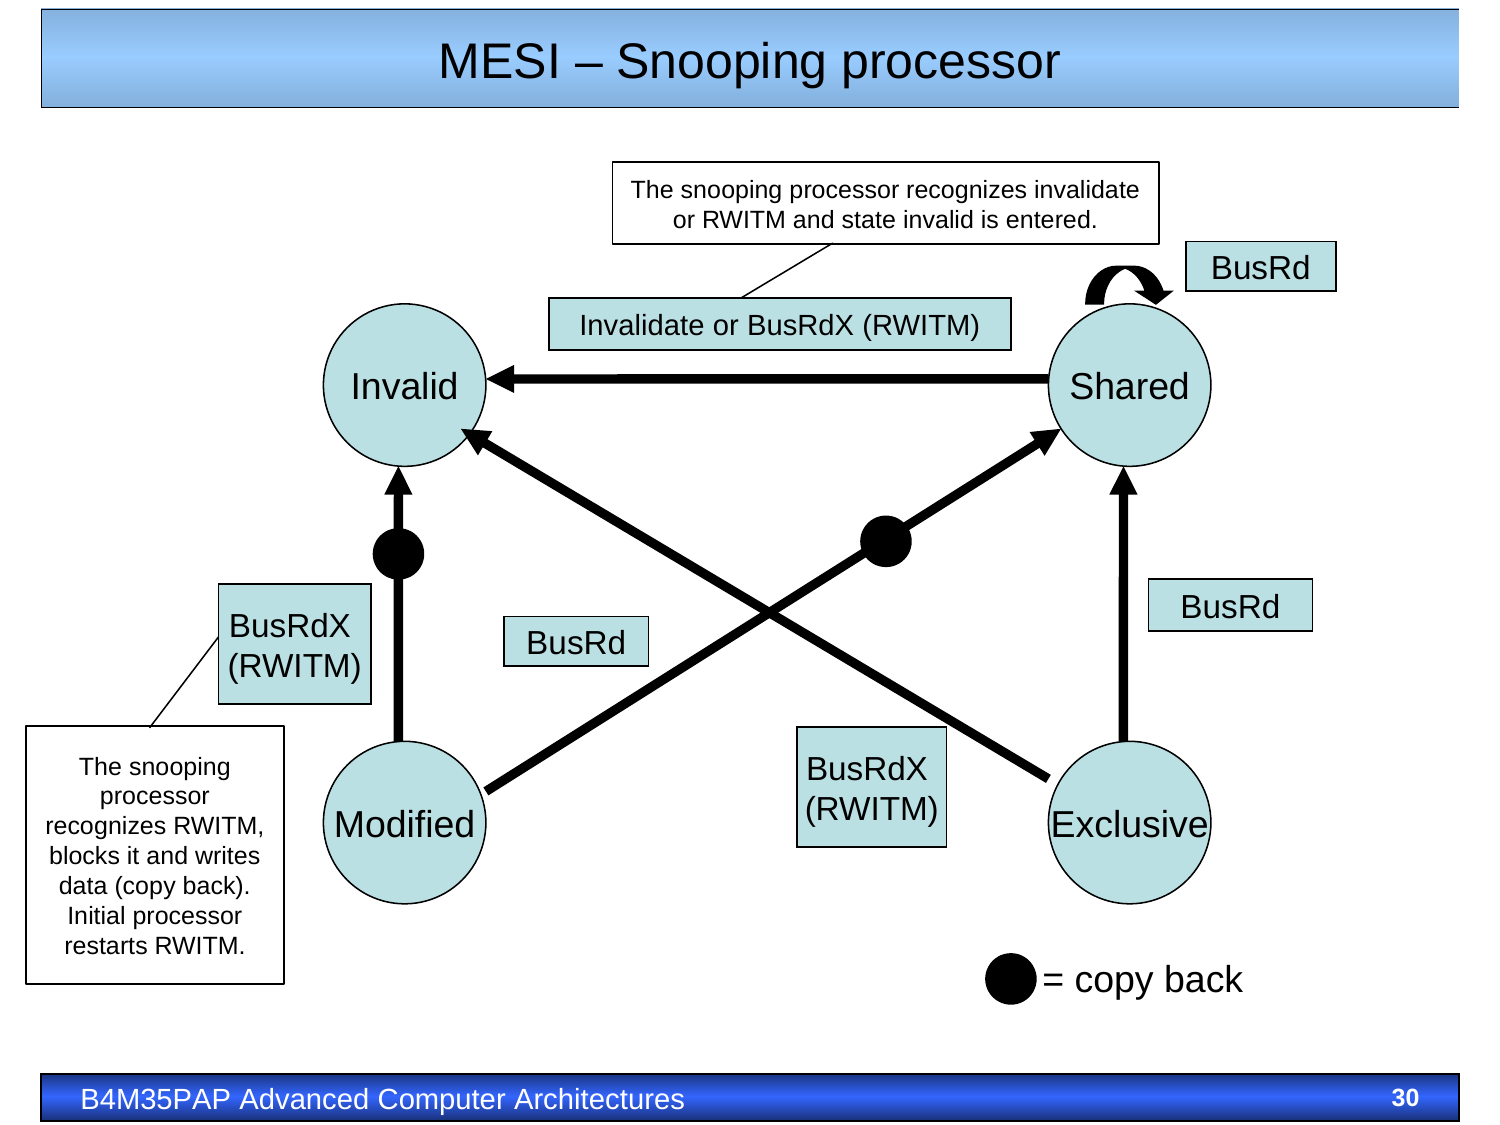

# MESI – Snooping processor
The snooping processor recognizes invalidate or RWITM and state invalid is entered.
BusRd
Invalidate or BusRdX (RWITM)
Invalid
Shared
BusRd
BusRdX
(RWITM)
BusRd
BusRdX
(RWITM)
Modified
Exclusive
The snooping processor recognizes RWITM, blocks it and writes data (copy back). Initial processor restarts RWITM.
= copy back